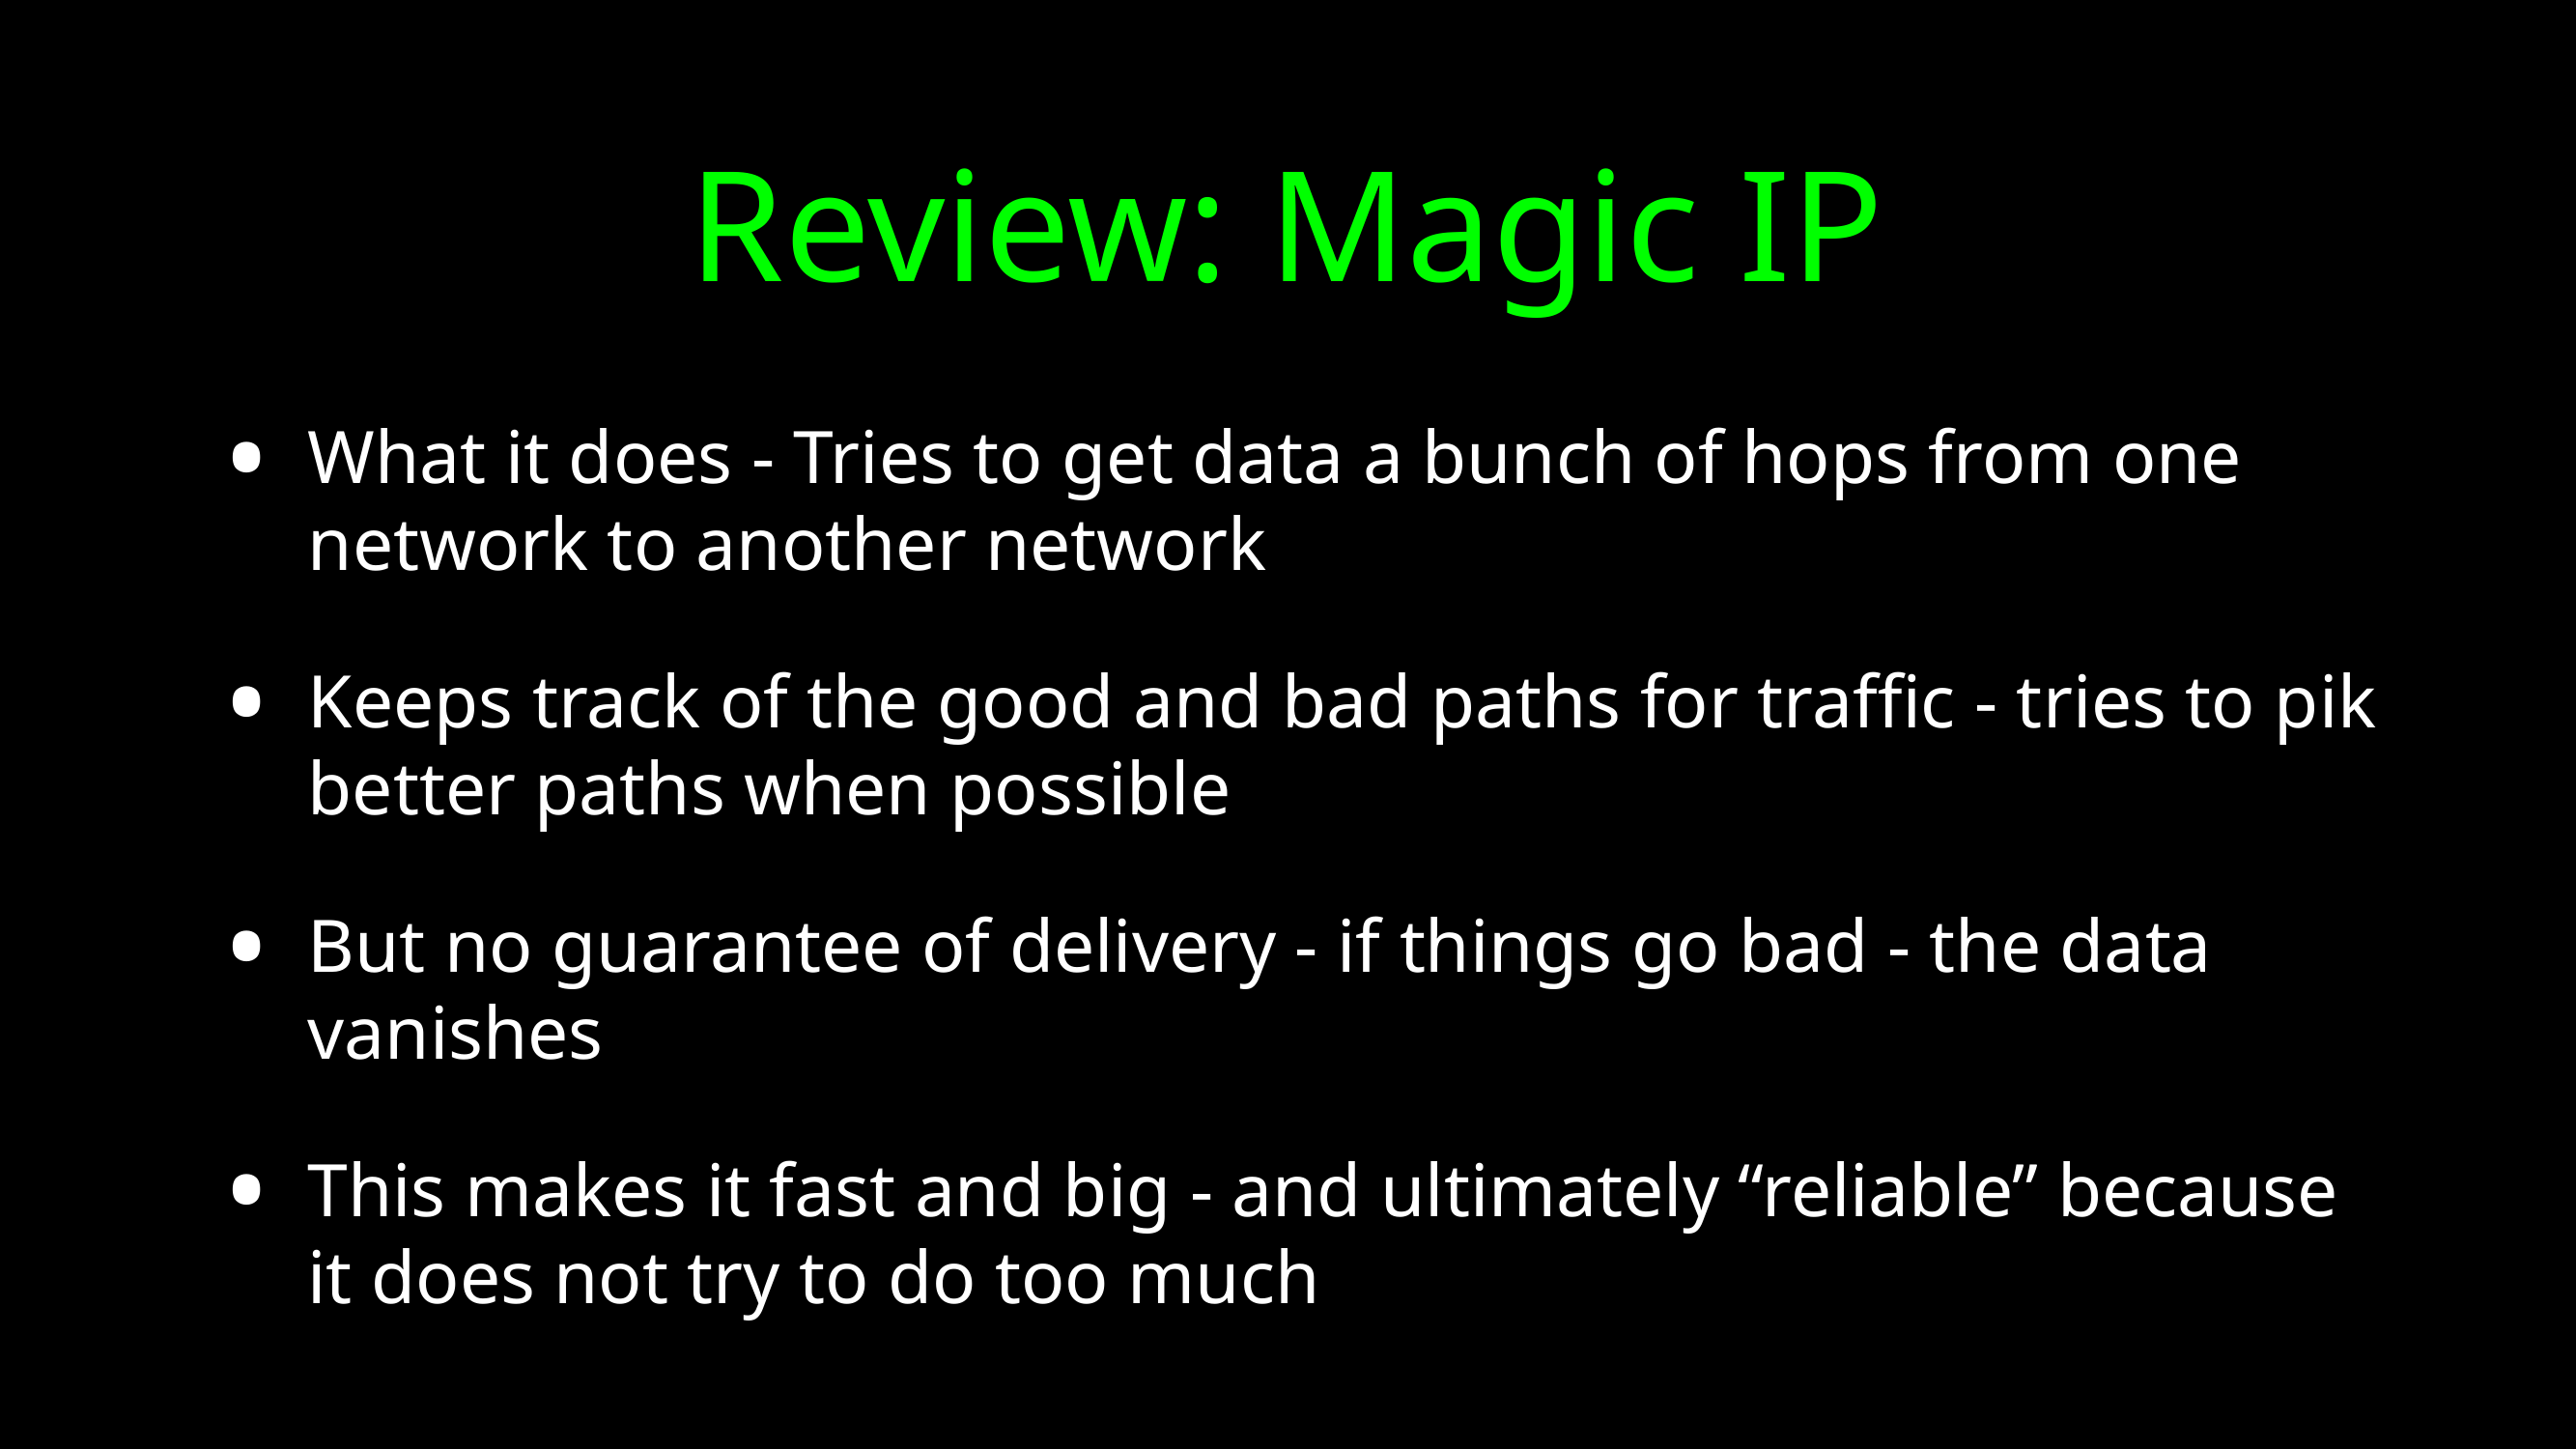

# Review: Magic IP
What it does - Tries to get data a bunch of hops from one network to another network
Keeps track of the good and bad paths for traffic - tries to pik better paths when possible
But no guarantee of delivery - if things go bad - the data vanishes
This makes it fast and big - and ultimately “reliable” because it does not try to do too much